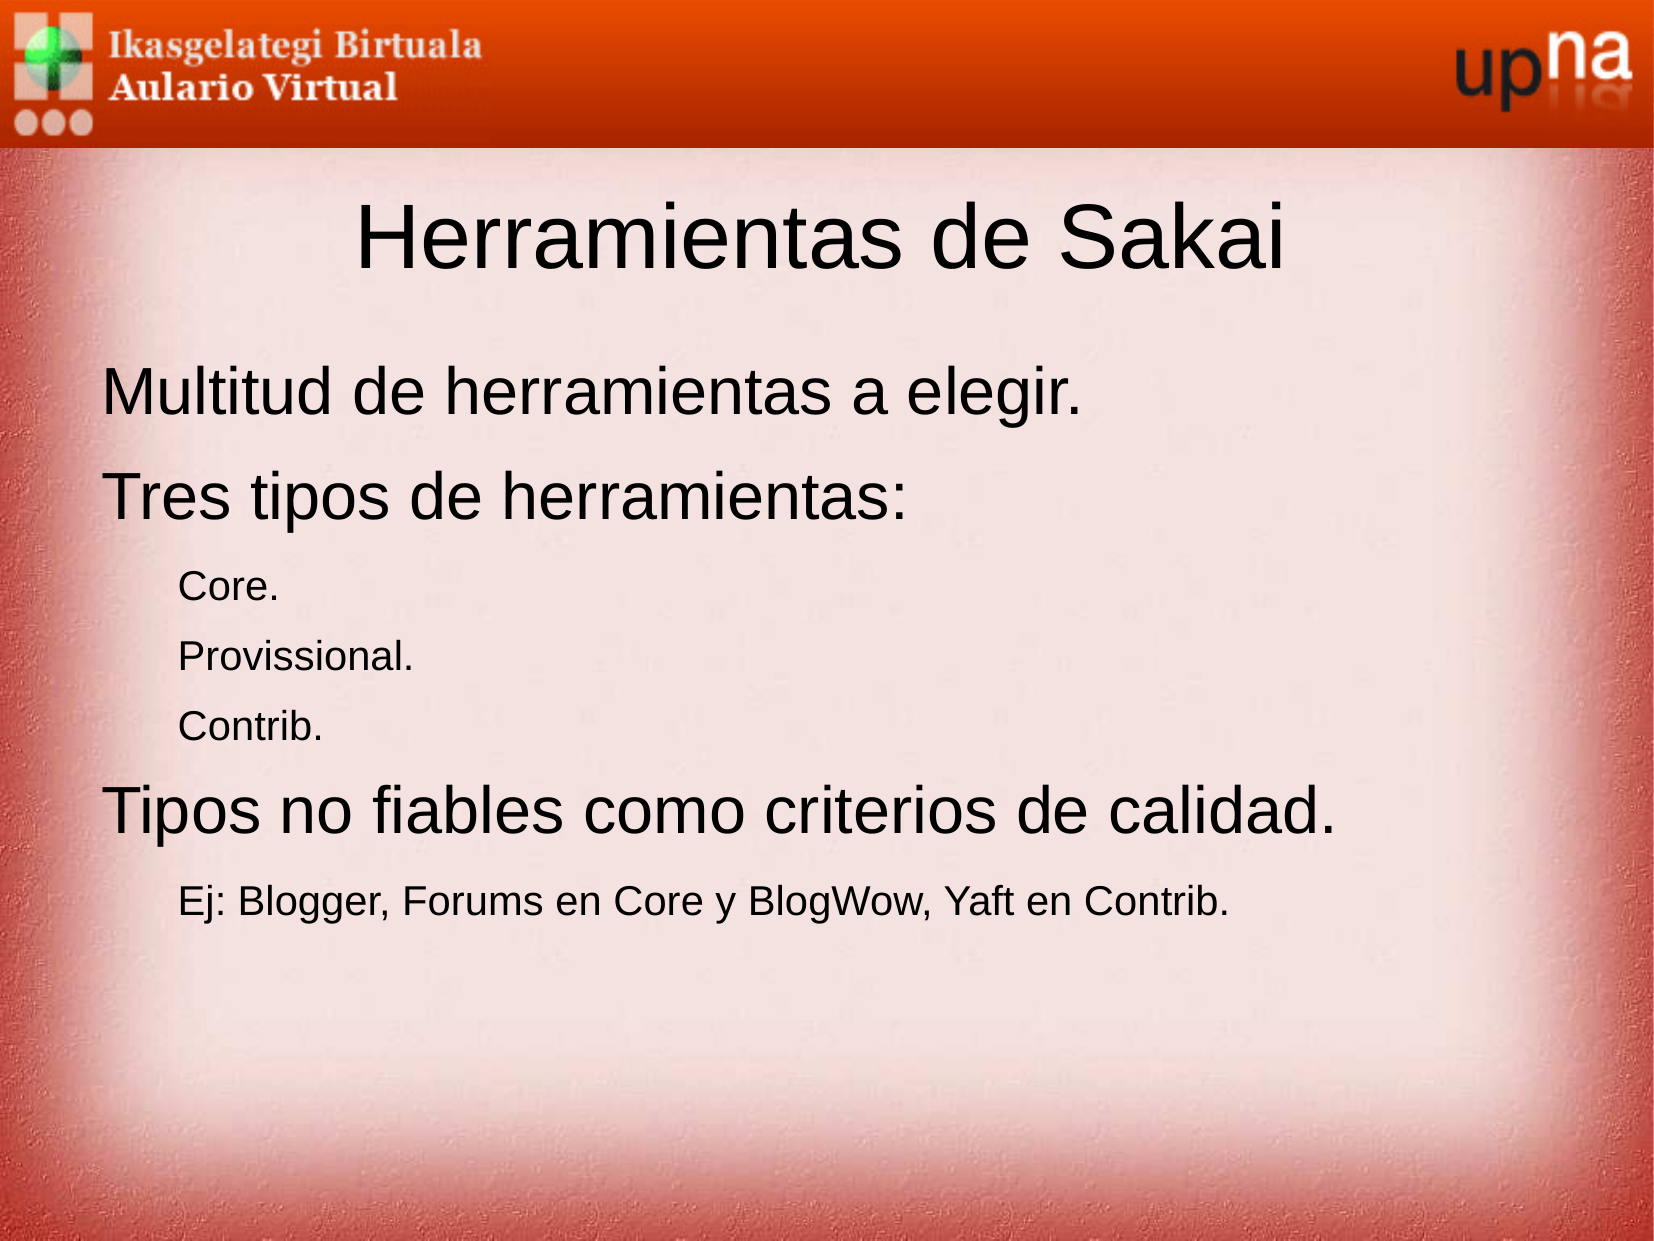

# Herramientas de Sakai
Multitud de herramientas a elegir.
Tres tipos de herramientas:
Core.
Provissional.
Contrib.
Tipos no fiables como criterios de calidad.
Ej: Blogger, Forums en Core y BlogWow, Yaft en Contrib.